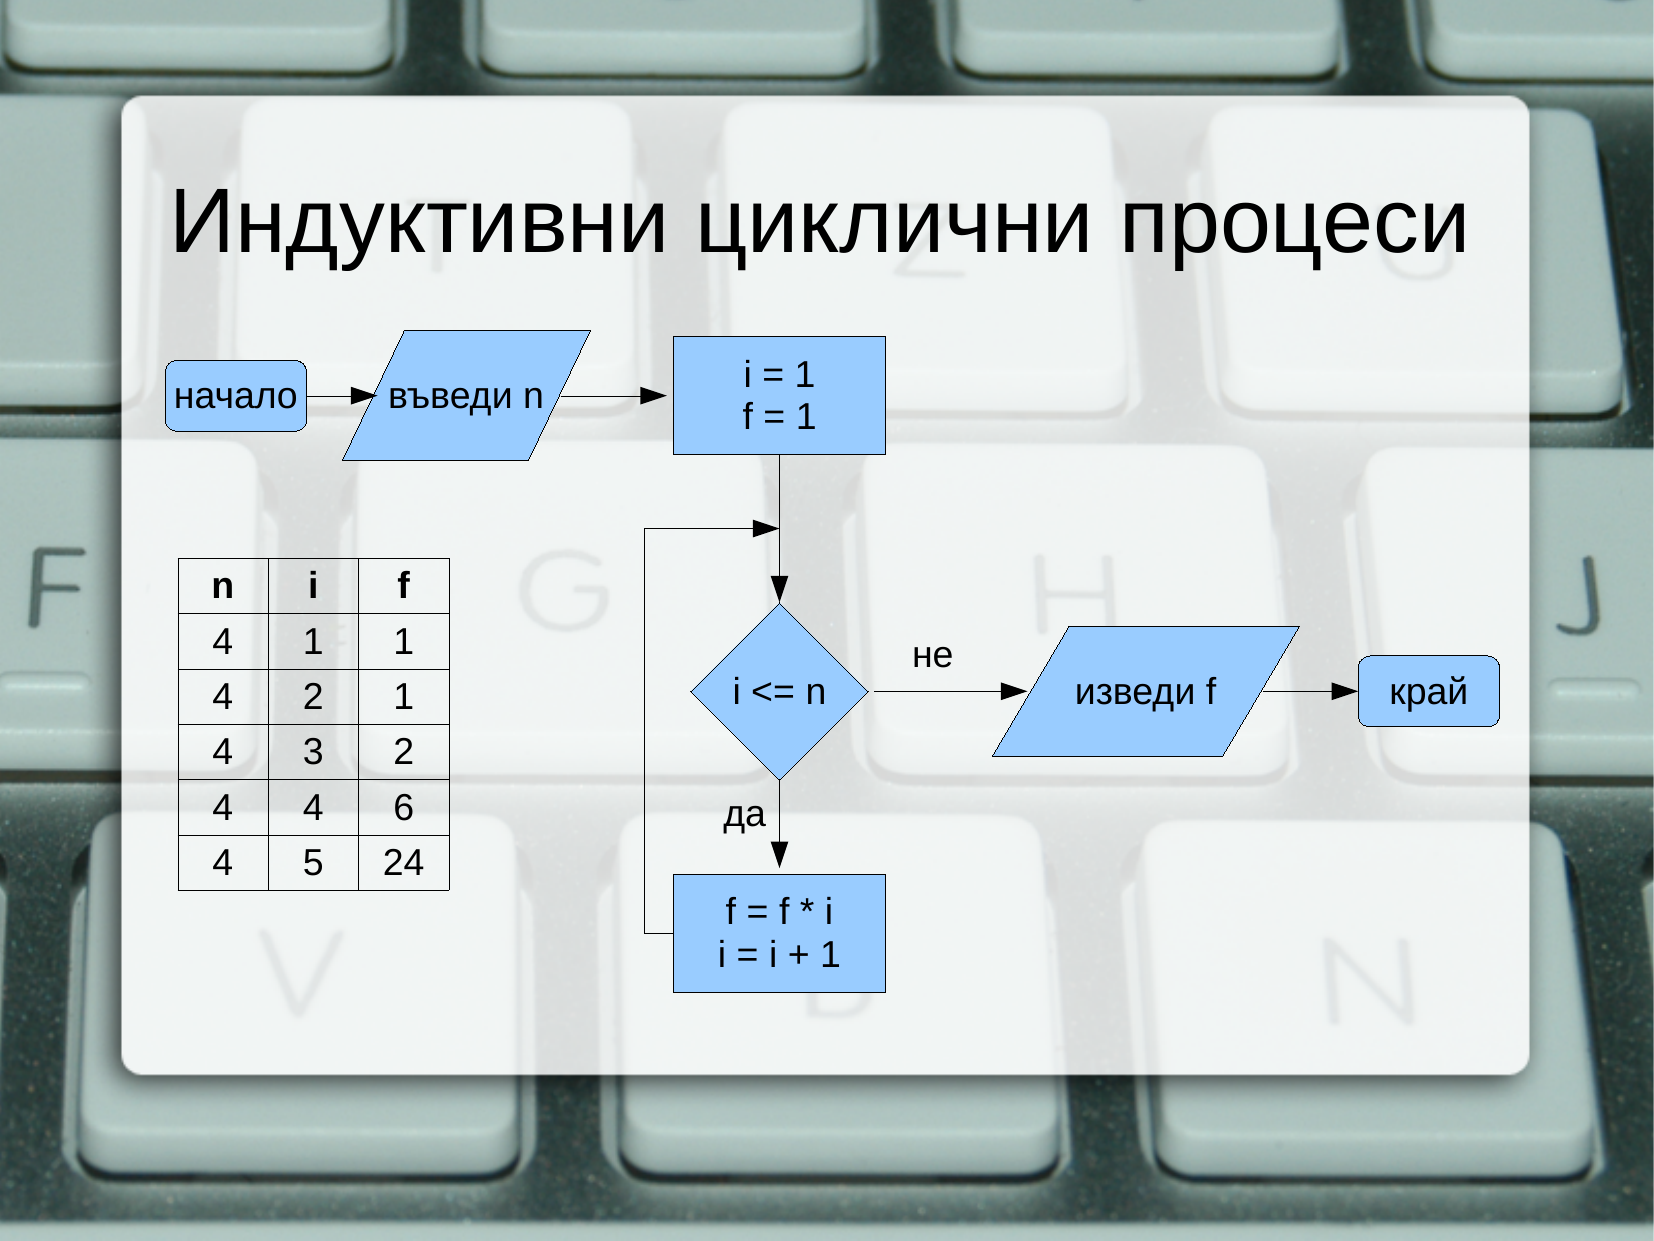

# Индуктивни циклични процеси
въведи n
i = 1
f = 1
начало
| n | i | f |
| --- | --- | --- |
| 4 | 1 | 1 |
| 4 | 2 | 1 |
| 4 | 3 | 2 |
| 4 | 4 | 6 |
| 4 | 5 | 24 |
i <= n
не
изведи f
край
да
f = f * i
i = i + 1